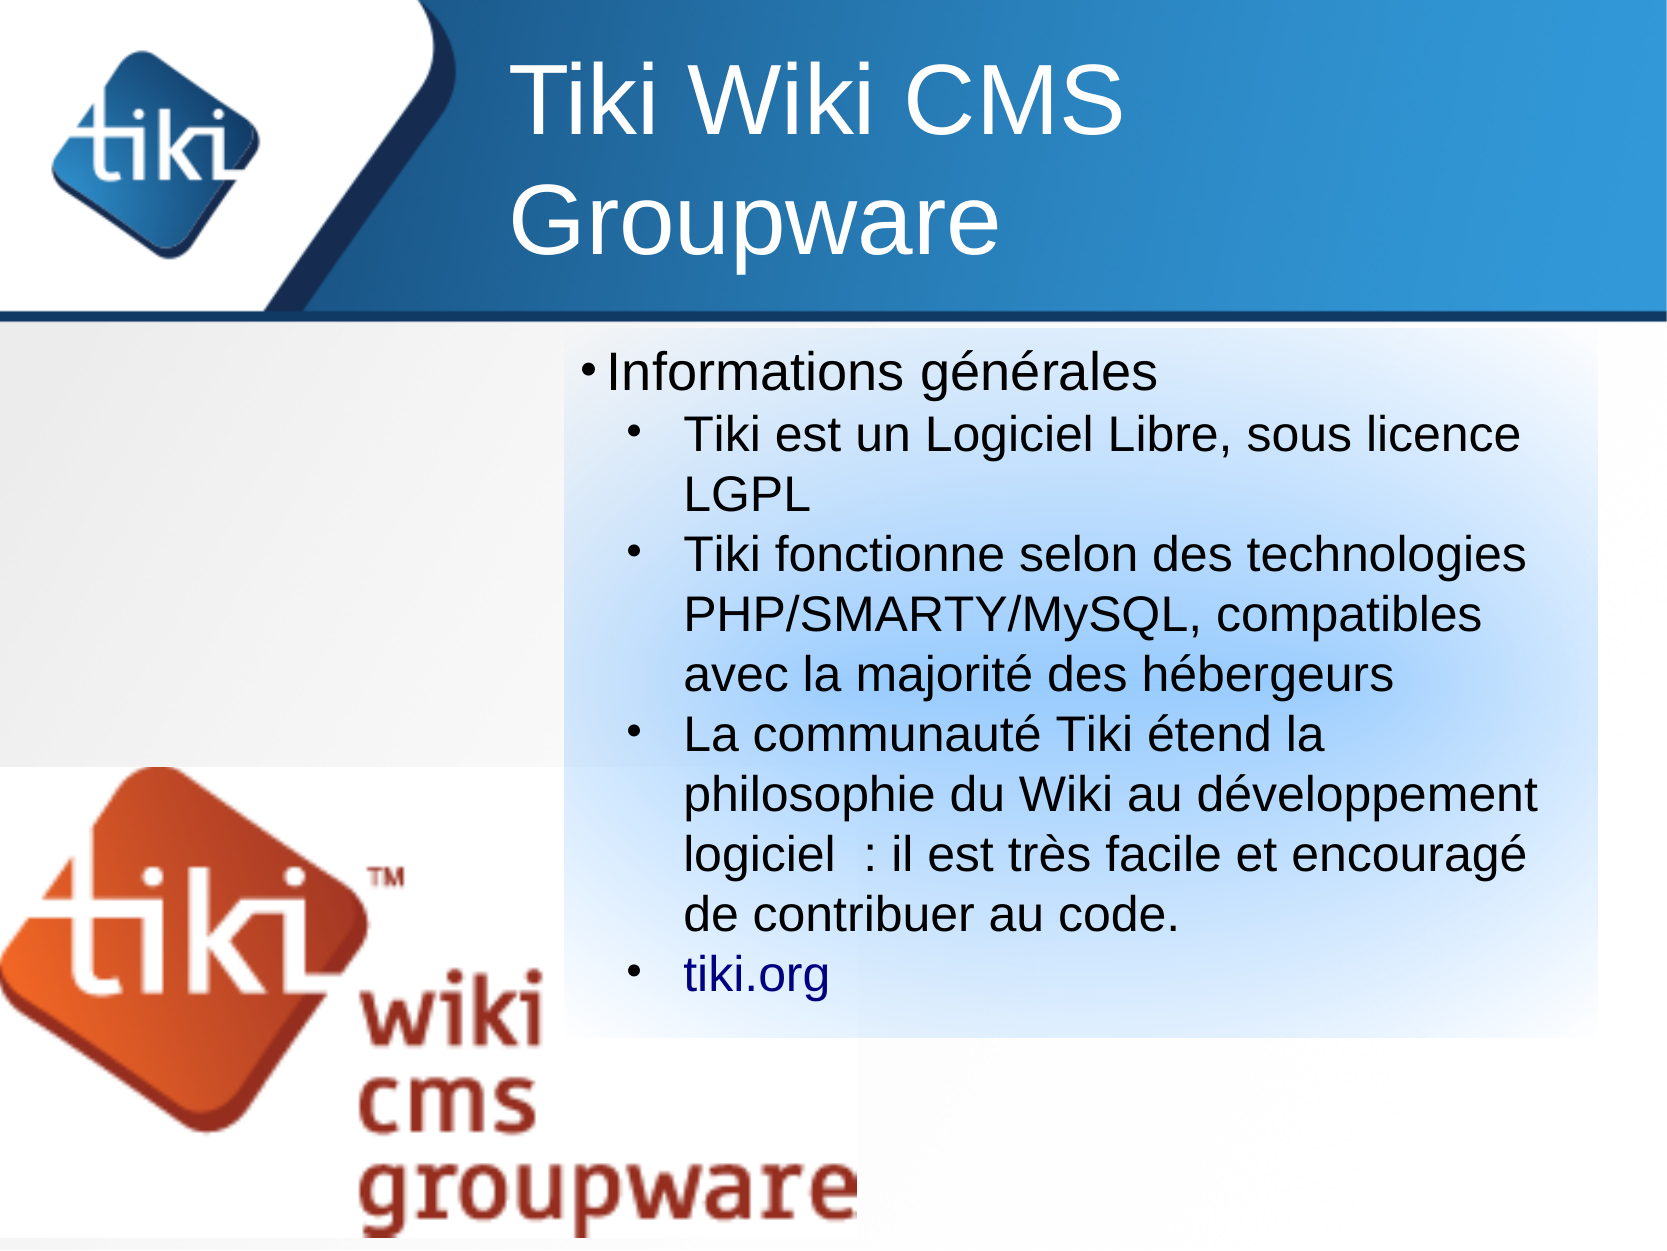

# Tiki Wiki CMS Groupware
Informations générales
Tiki est un Logiciel Libre, sous licence LGPL
Tiki fonctionne selon des technologies PHP/SMARTY/MySQL, compatibles avec la majorité des hébergeurs
La communauté Tiki étend la philosophie du Wiki au développement logiciel  : il est très facile et encouragé de contribuer au code.
tiki.org